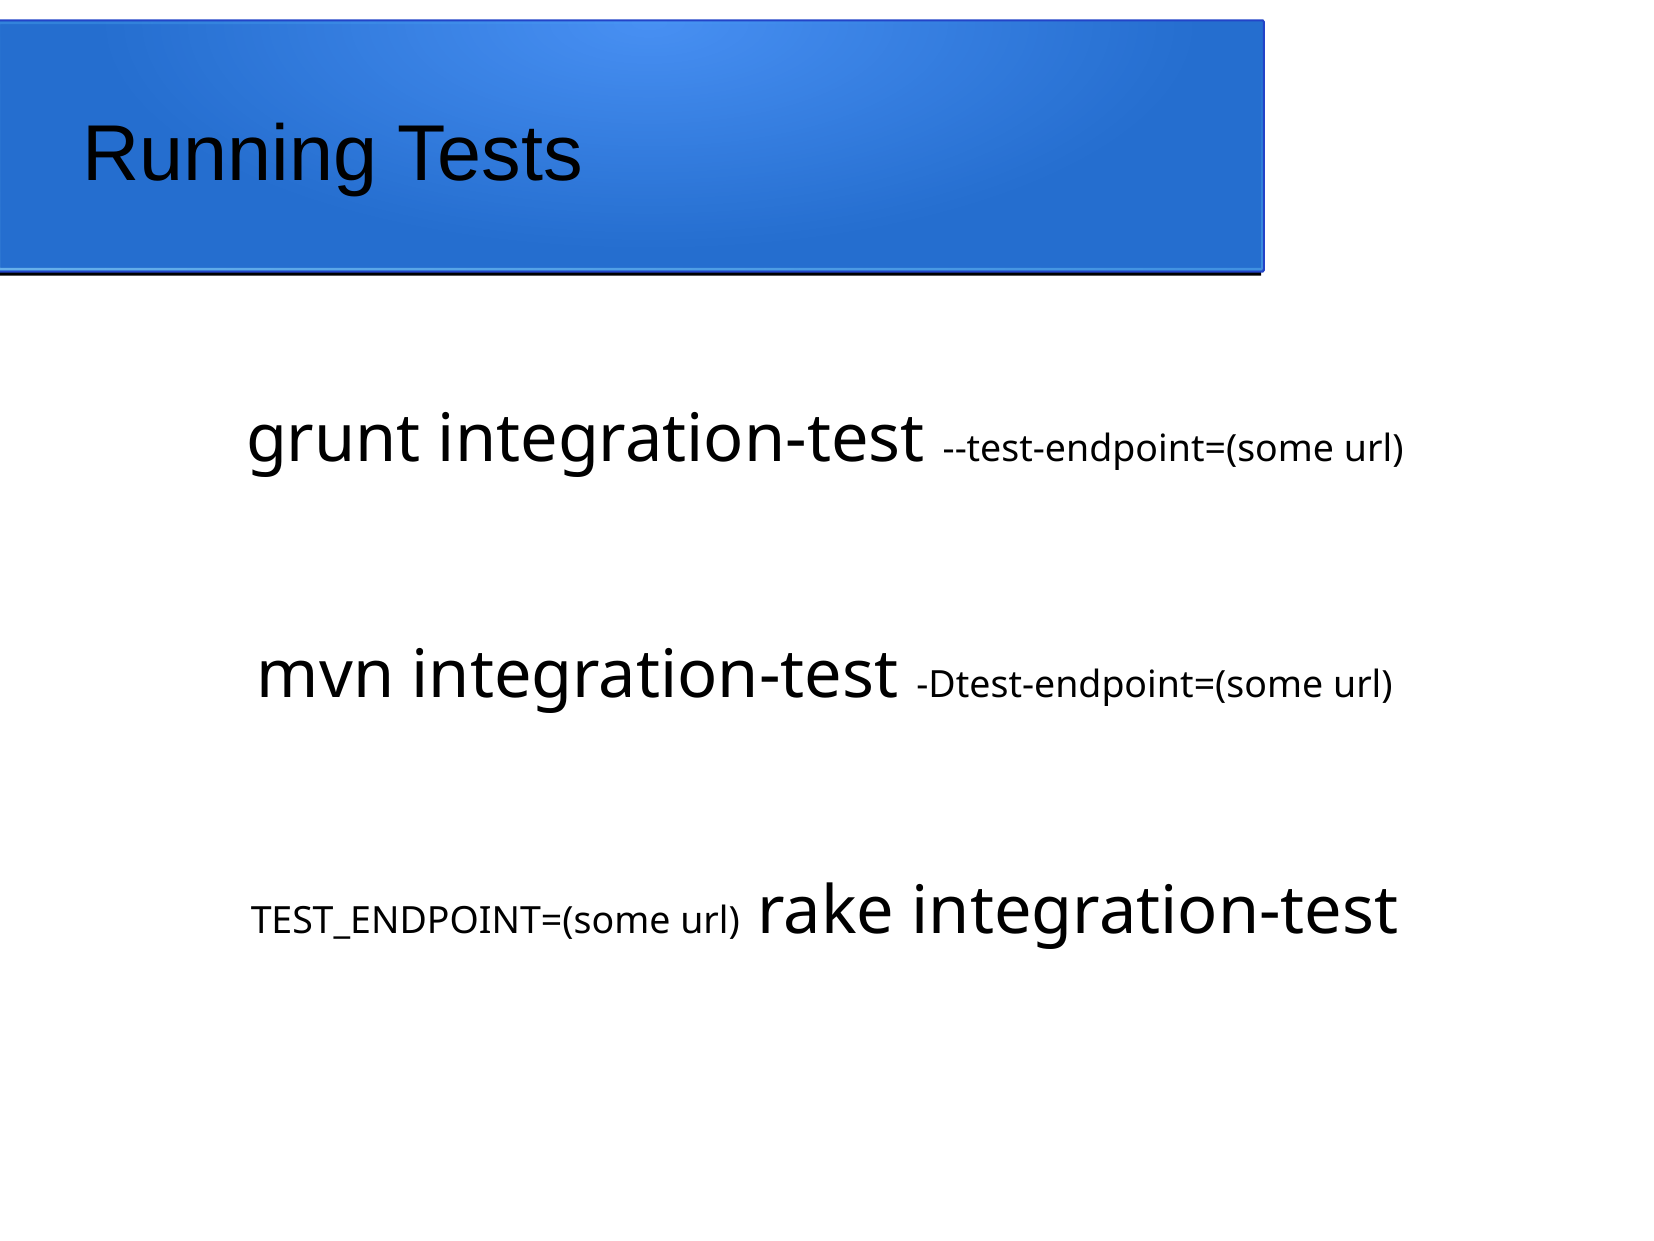

# Running Tests
grunt integration-test --test-endpoint=(some url)
mvn integration-test -Dtest-endpoint=(some url)
TEST_ENDPOINT=(some url) rake integration-test